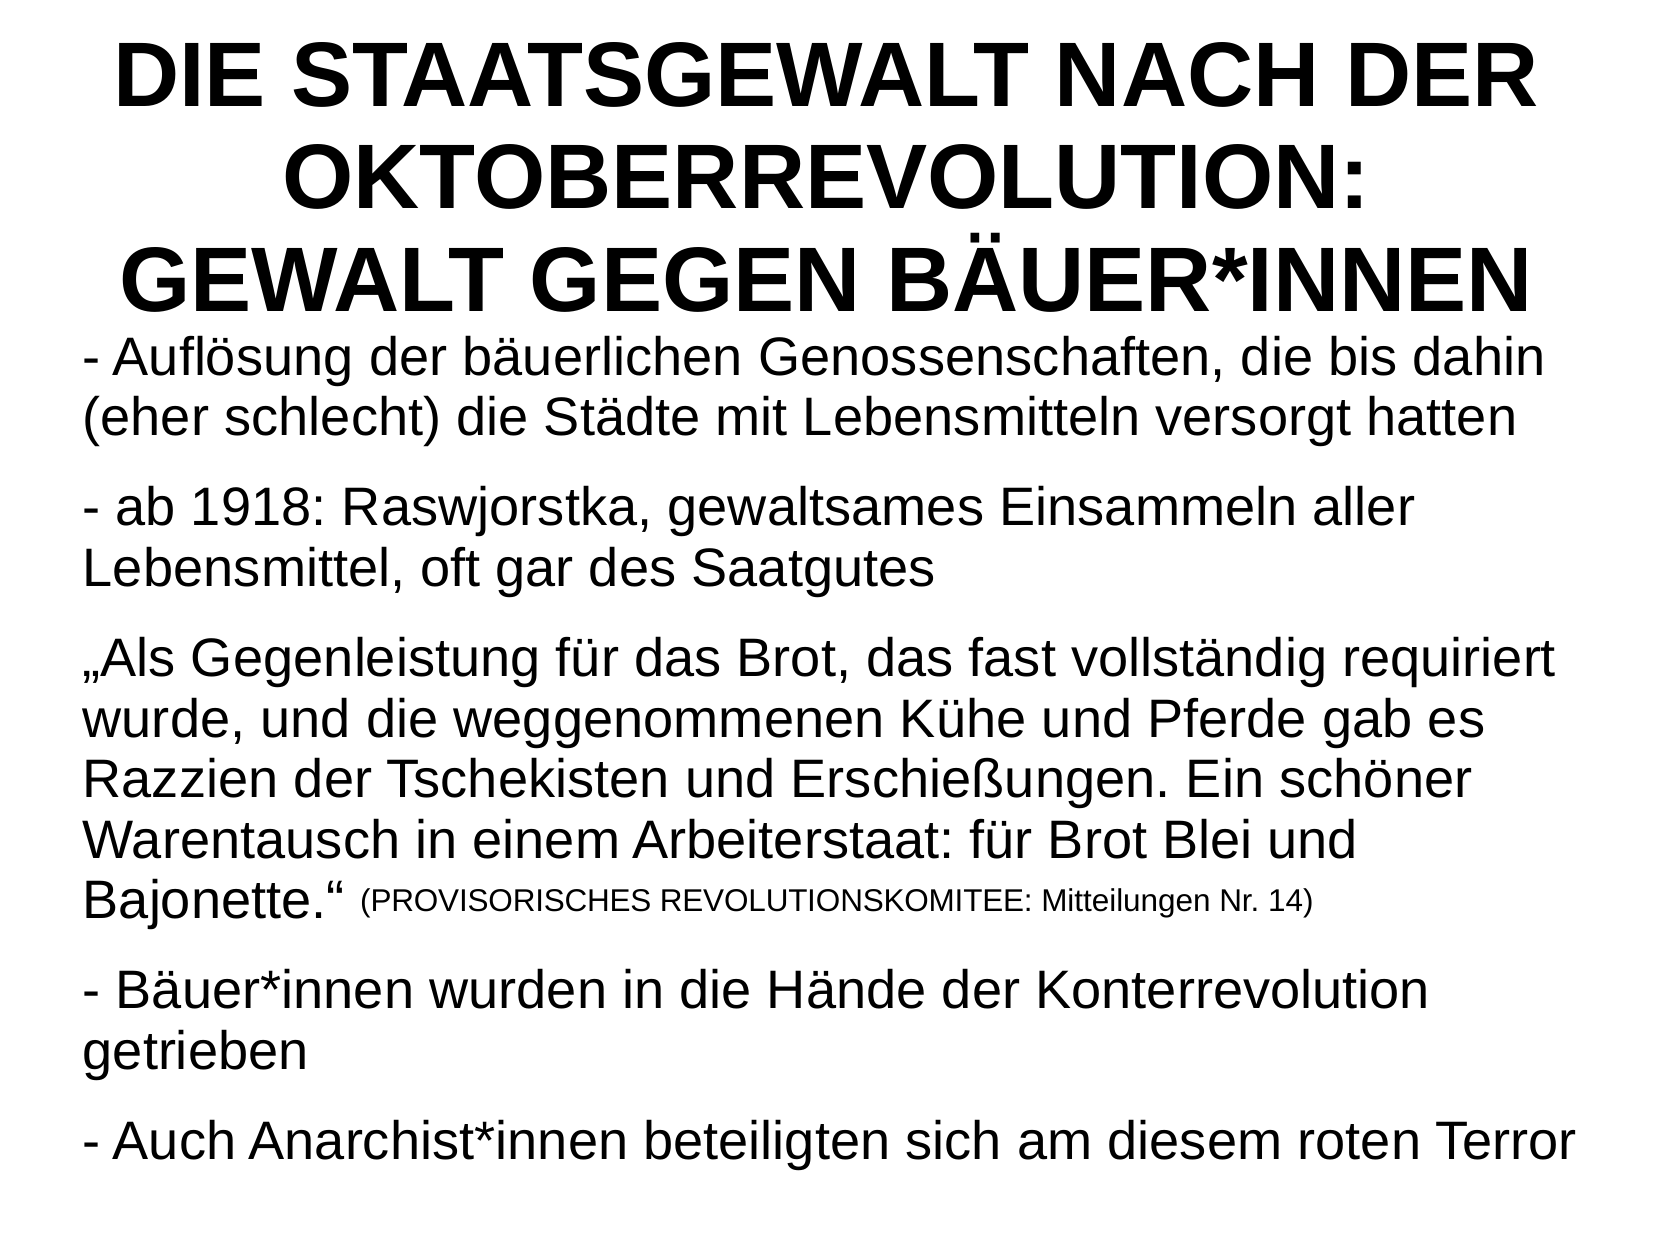

# DIE STAATSGEWALT NACH DER OKTOBERREVOLUTION: GEWALT GEGEN BÄUER*INNEN
- Auflösung der bäuerlichen Genossenschaften, die bis dahin (eher schlecht) die Städte mit Lebensmitteln versorgt hatten
- ab 1918: Raswjorstka, gewaltsames Einsammeln aller Lebensmittel, oft gar des Saatgutes
„Als Gegenleistung für das Brot, das fast vollständig requiriert wurde, und die weggenommenen Kühe und Pferde gab es Razzien der Tschekisten und Erschießungen. Ein schöner Warentausch in einem Arbeiterstaat: für Brot Blei und Bajonette.“ (PROVISORISCHES REVOLUTIONSKOMITEE: Mitteilungen Nr. 14)
- Bäuer*innen wurden in die Hände der Konterrevolution getrieben
- Auch Anarchist*innen beteiligten sich am diesem roten Terror